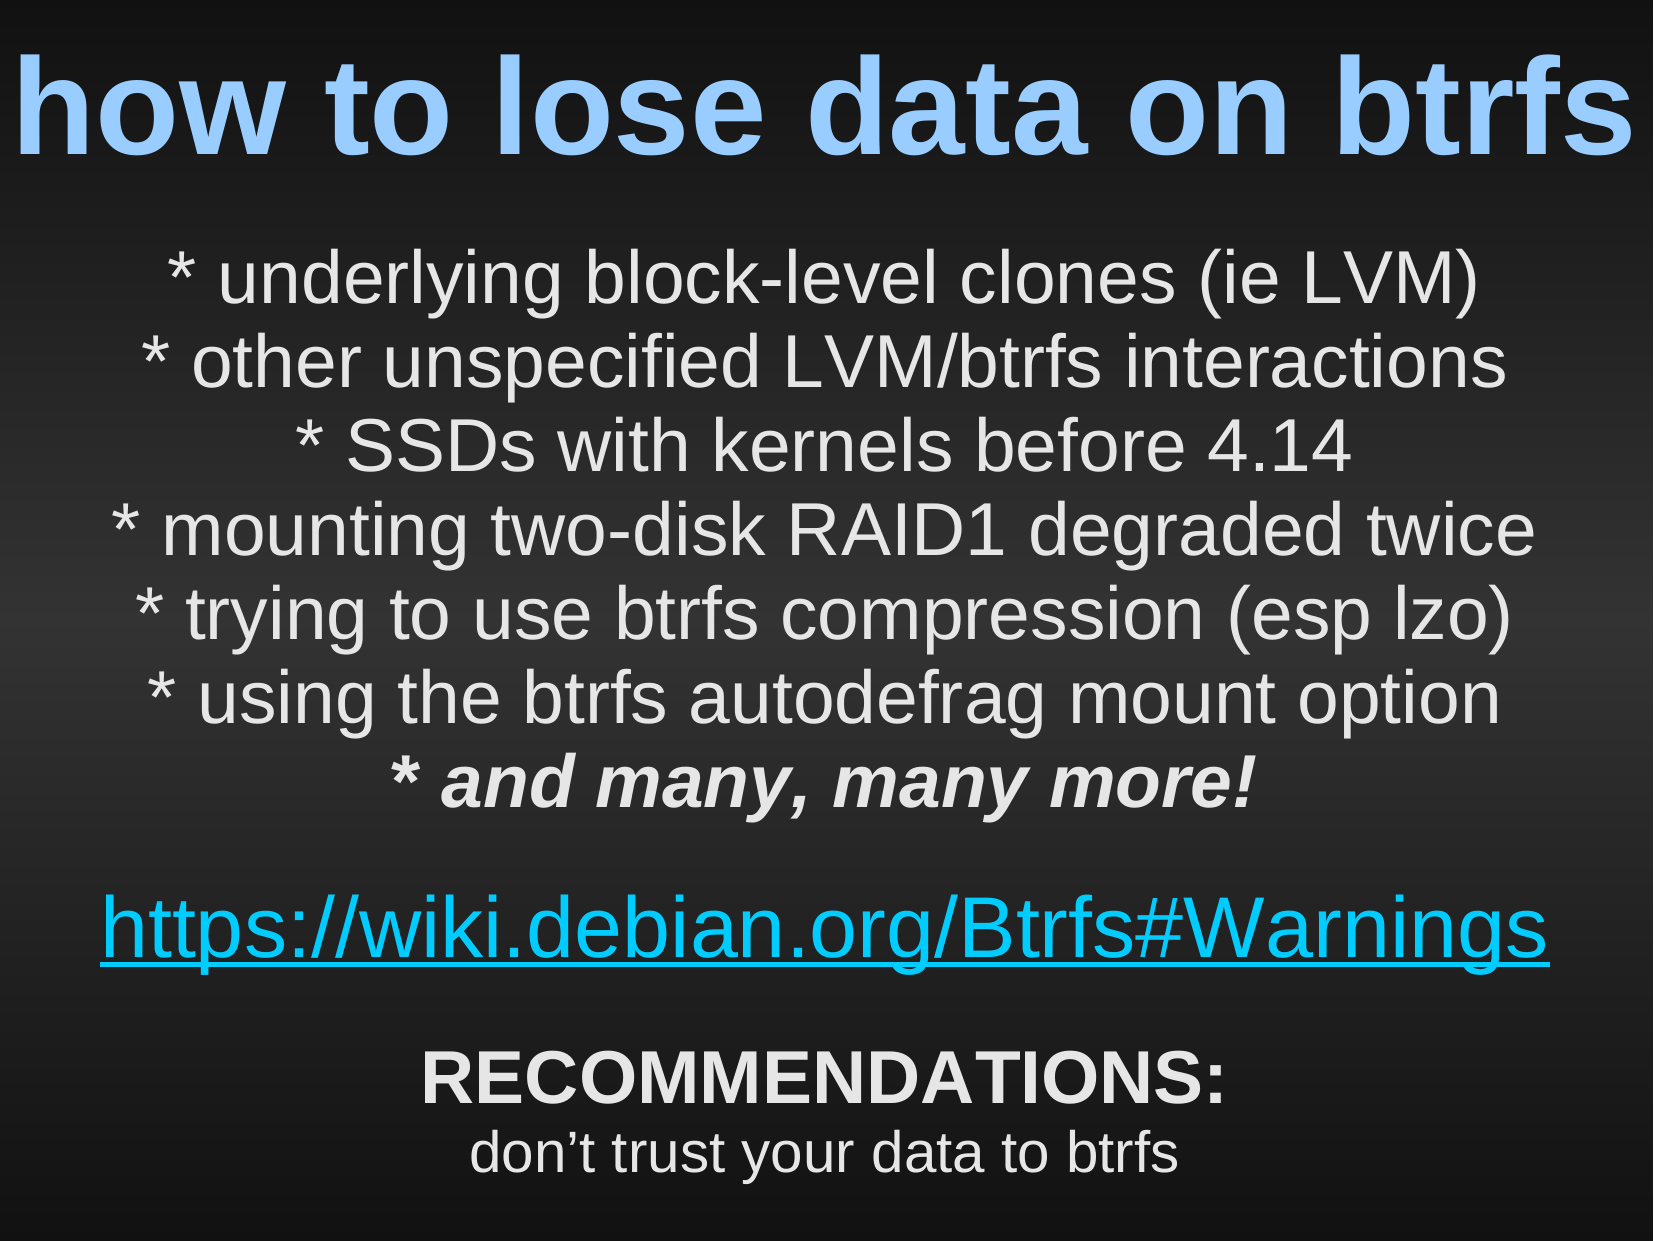

# how to lose data on btrfs
* underlying block-level clones (ie LVM)
* other unspecified LVM/btrfs interactions
* SSDs with kernels before 4.14
* mounting two-disk RAID1 degraded twice
* trying to use btrfs compression (esp lzo)
* using the btrfs autodefrag mount option
* and many, many more!
https://wiki.debian.org/Btrfs#Warnings
RECOMMENDATIONS:
don’t trust your data to btrfs